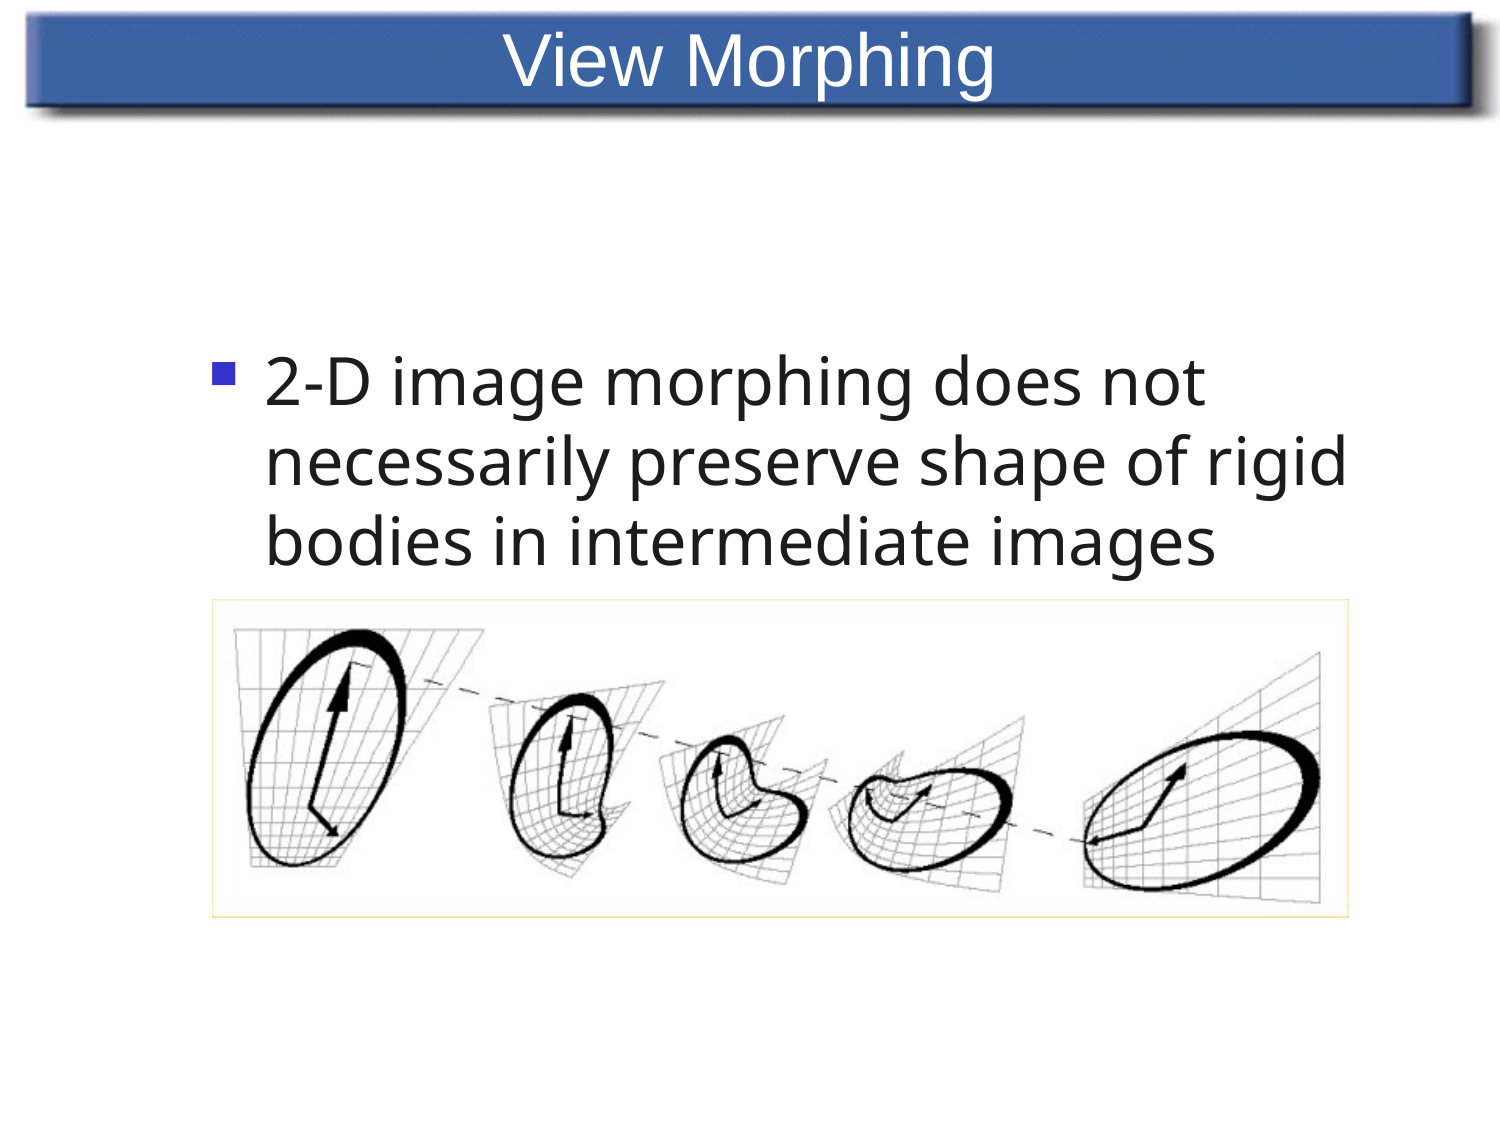

# View Morphing
2-D image morphing does not necessarily preserve shape of rigid bodies in intermediate images